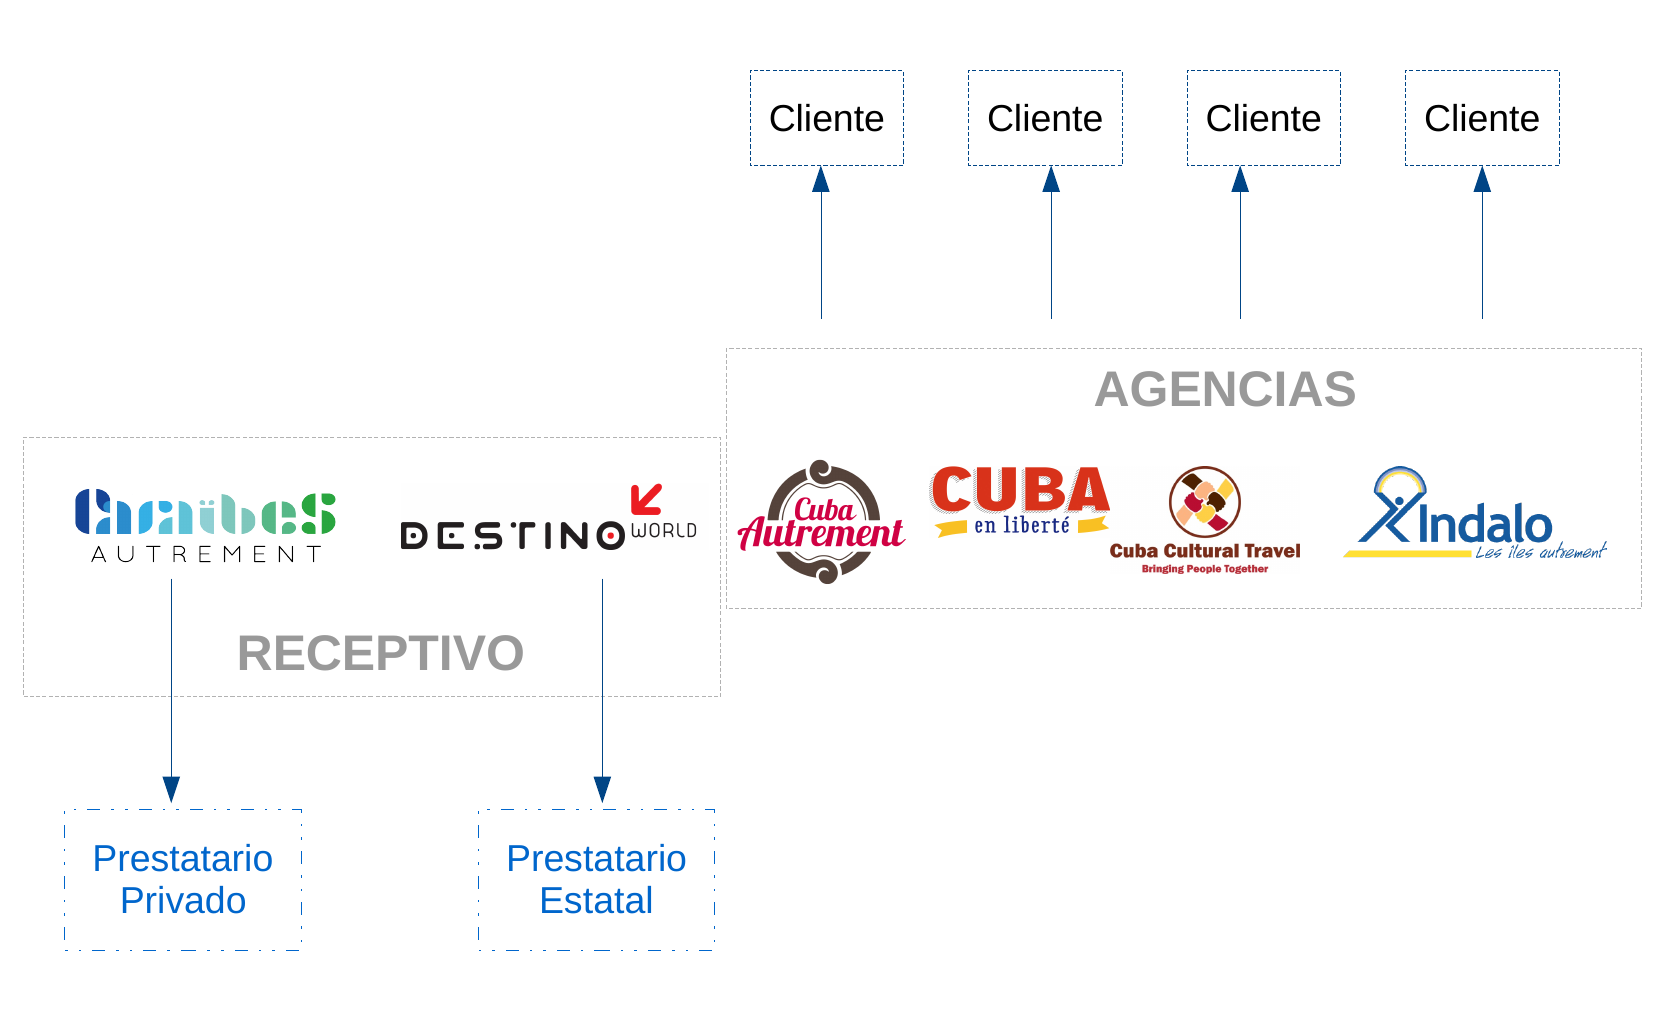

Cliente
Cliente
Cliente
Cliente
AGENCIAS
RECEPTIVO
Prestatario
Privado
Prestatario
Estatal